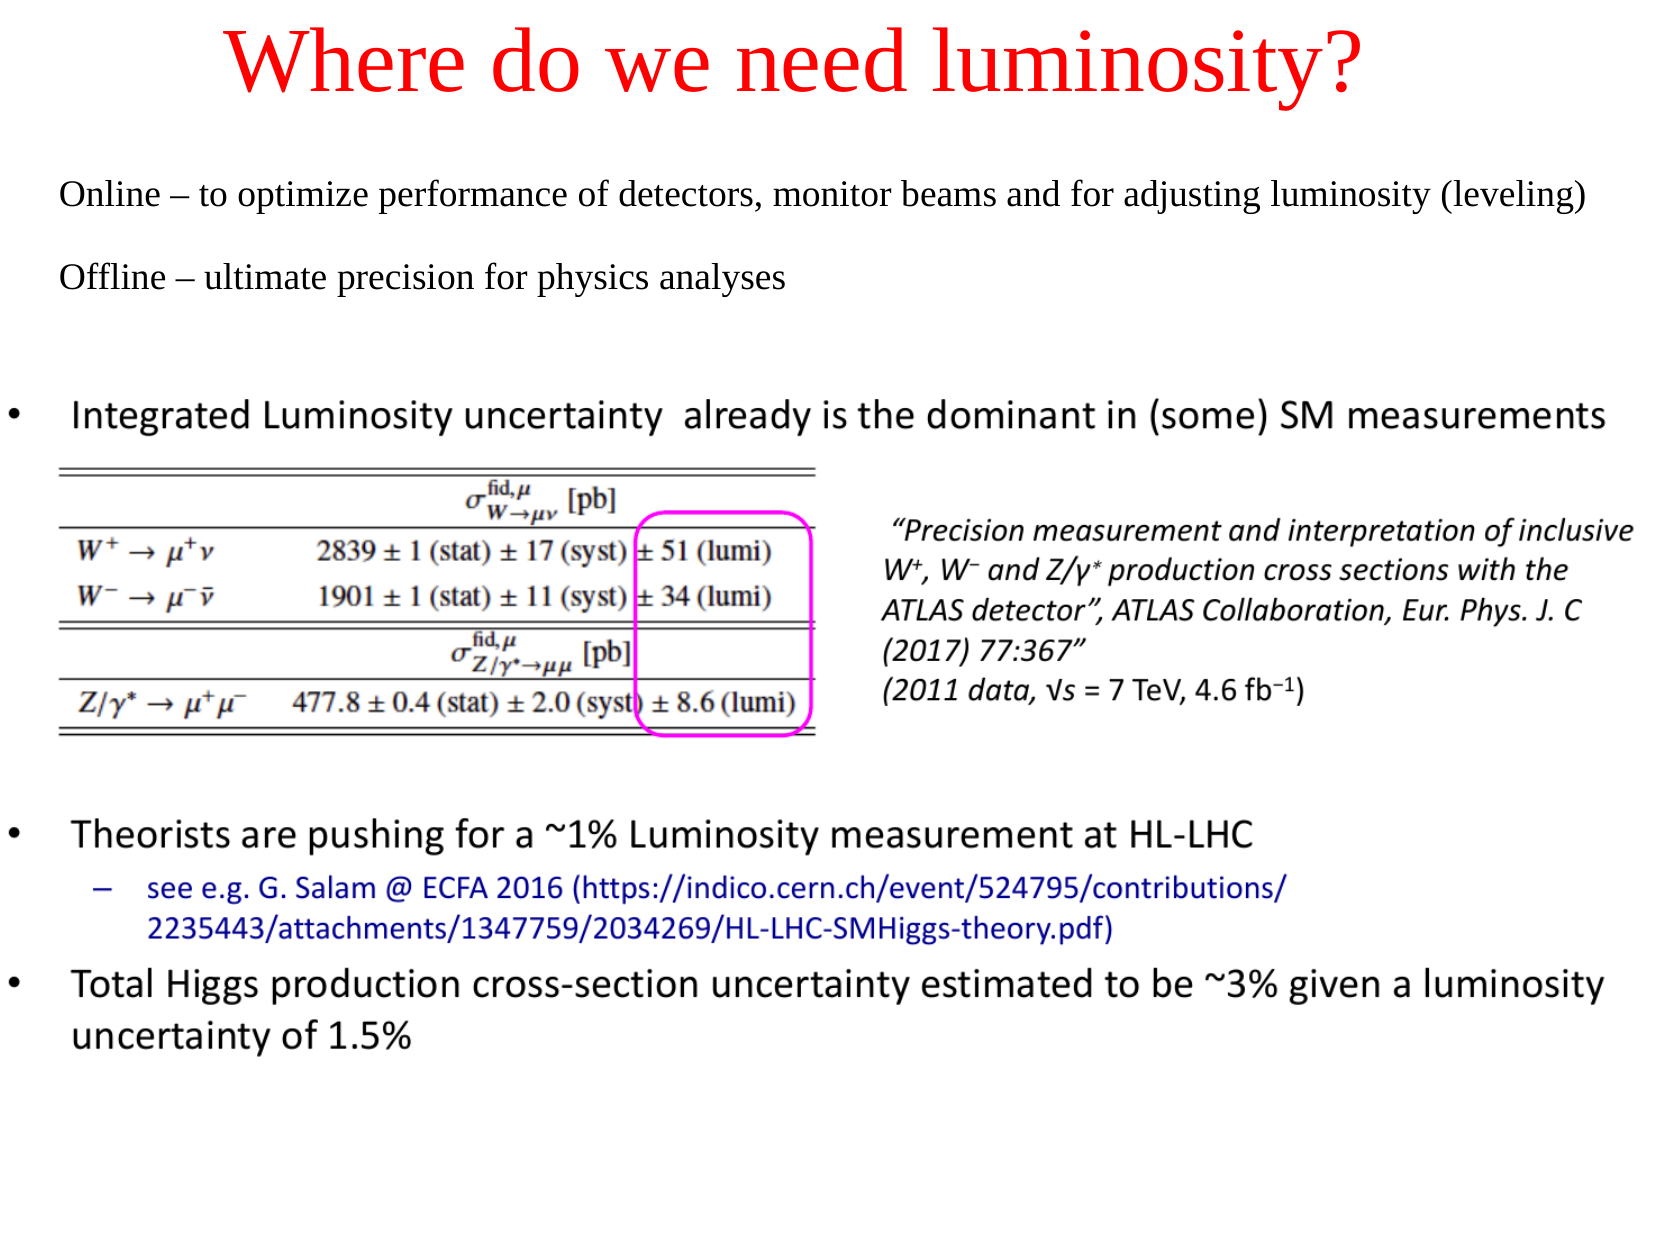

Where do we need luminosity?
Online – to optimize performance of detectors, monitor beams and for adjusting luminosity (leveling)
Offline – ultimate precision for physics analyses